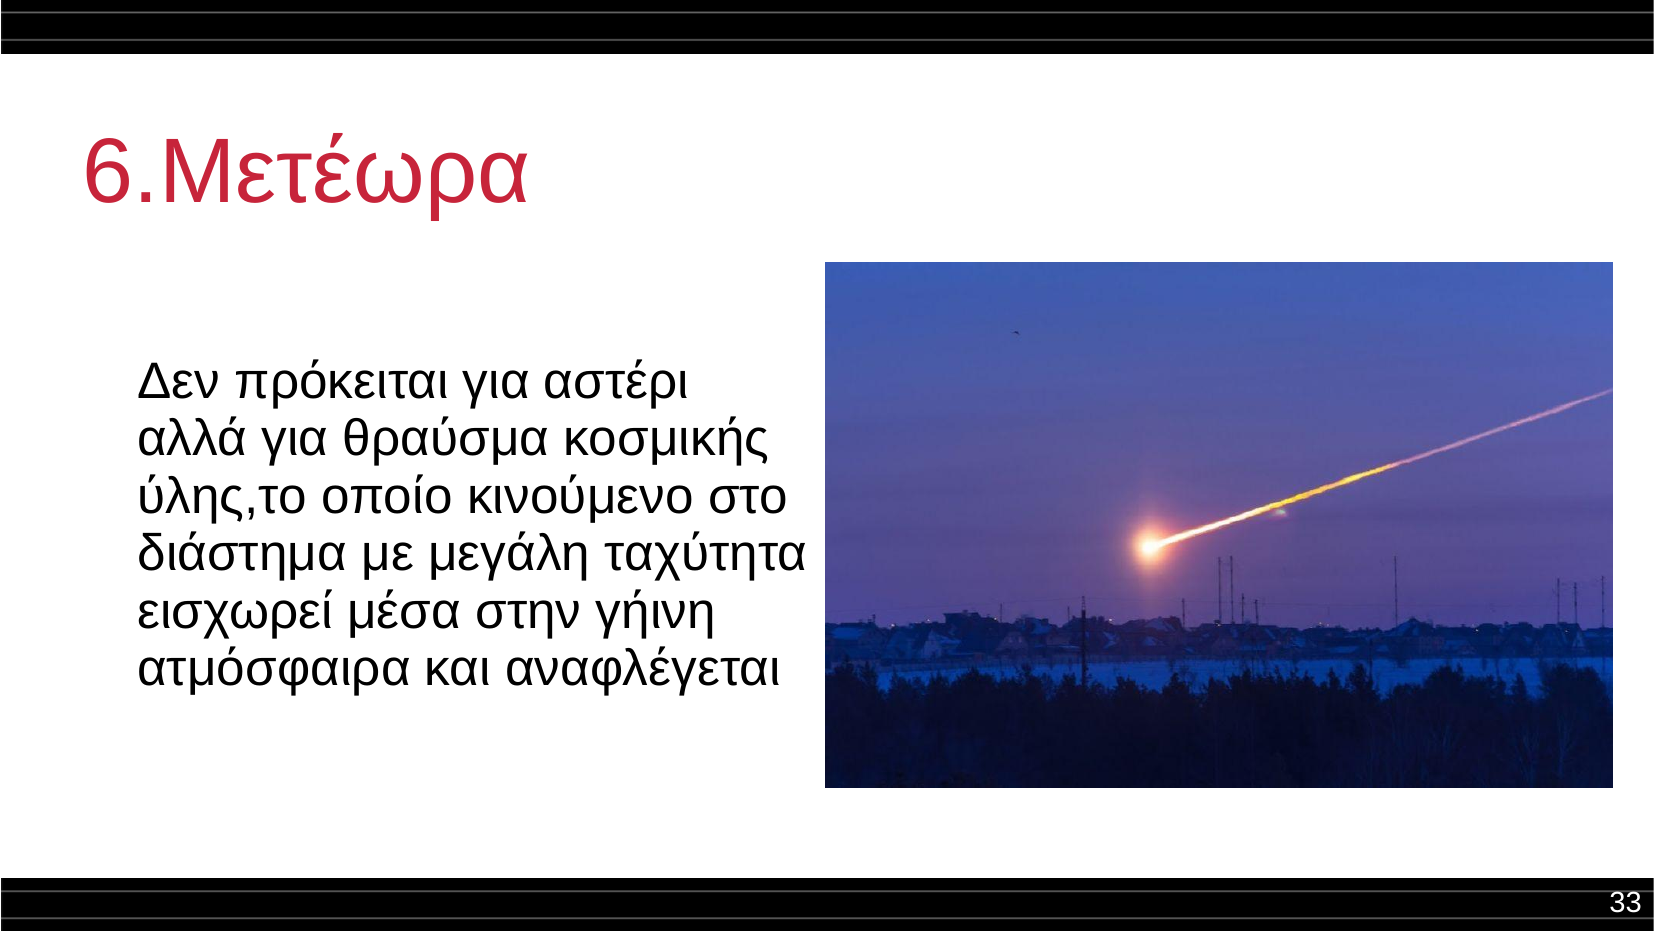

# 6.Μετέωρα
Δεν πρόκειται για αστέρι αλλά για θραύσμα κοσμικής ύλης,το οποίο κινούμενο στο διάστημα με μεγάλη ταχύτητα εισχωρεί μέσα στην γήινη ατμόσφαιρα και αναφλέγεται